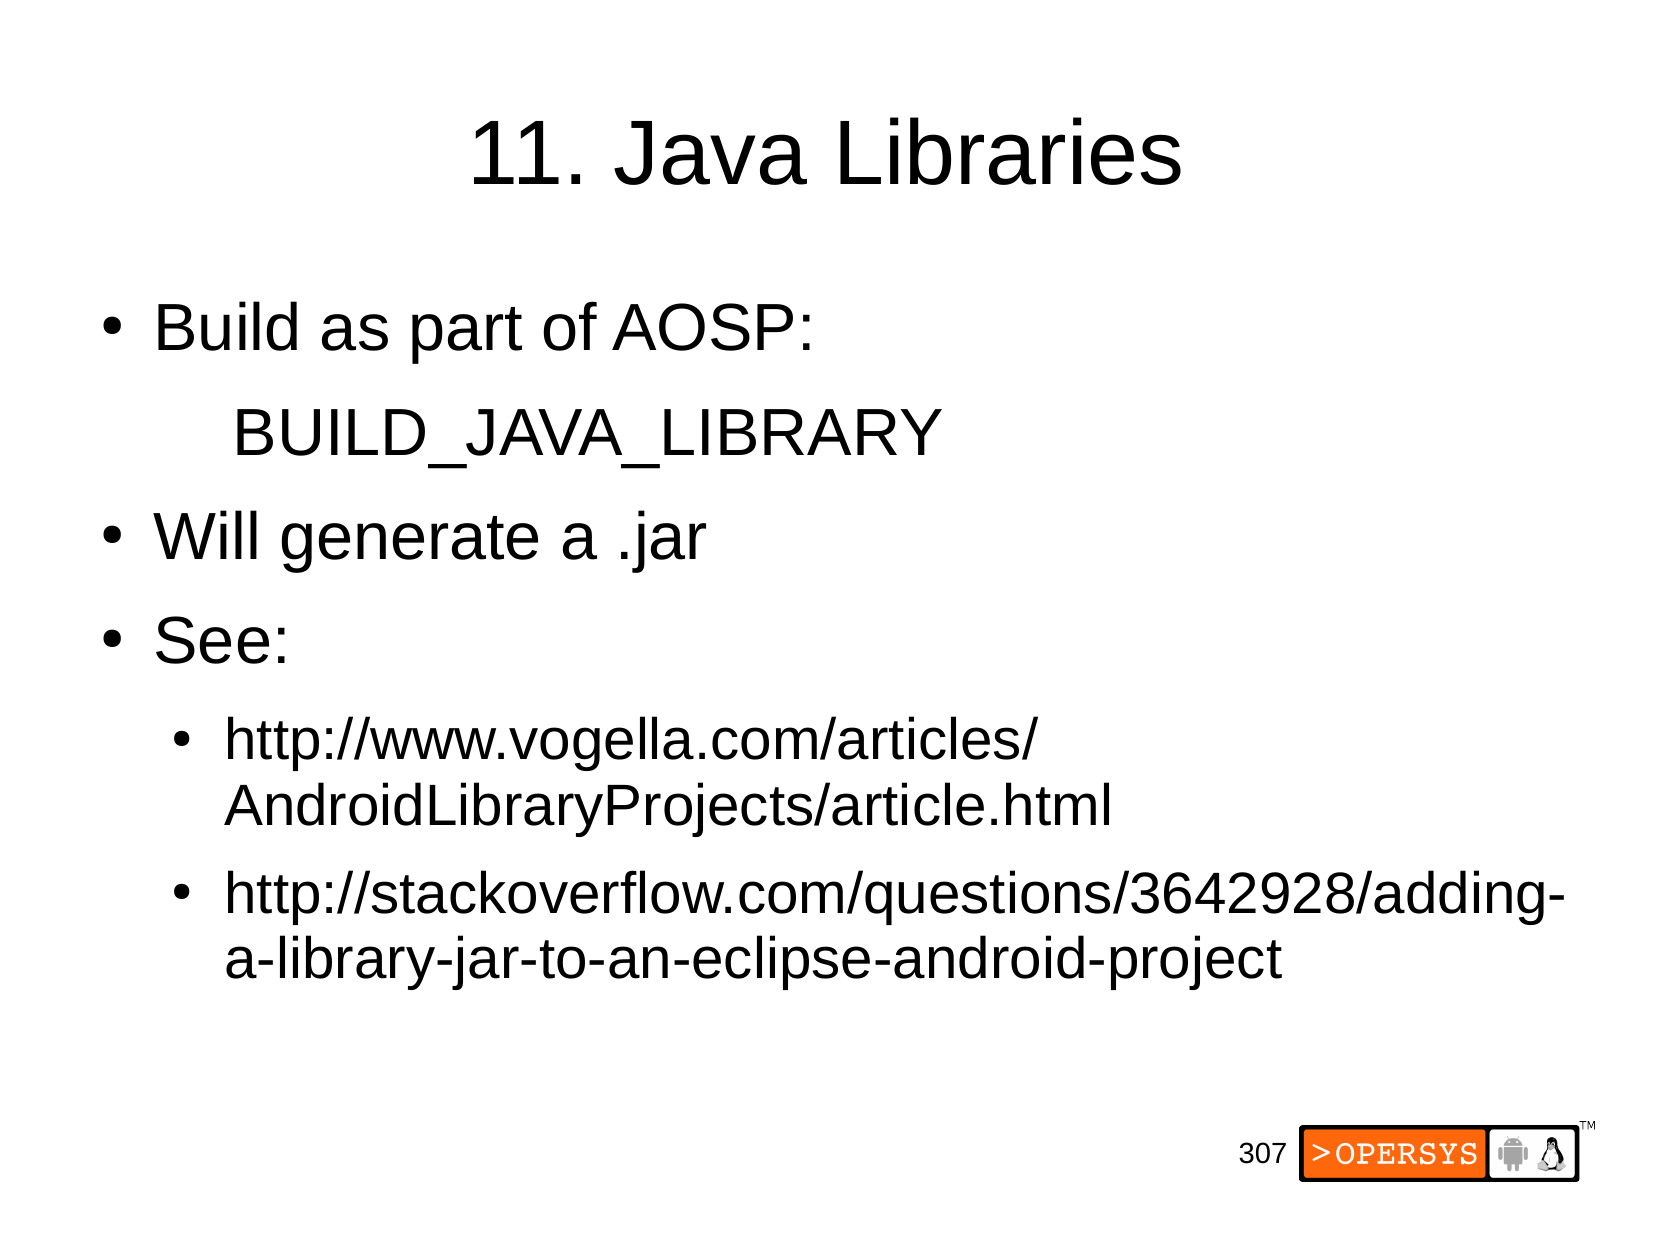

# 11. Java Libraries
Build as part of AOSP:
BUILD_JAVA_LIBRARY
Will generate a .jar
See:
http://www.vogella.com/articles/AndroidLibraryProjects/article.html
http://stackoverflow.com/questions/3642928/adding-a-library-jar-to-an-eclipse-android-project